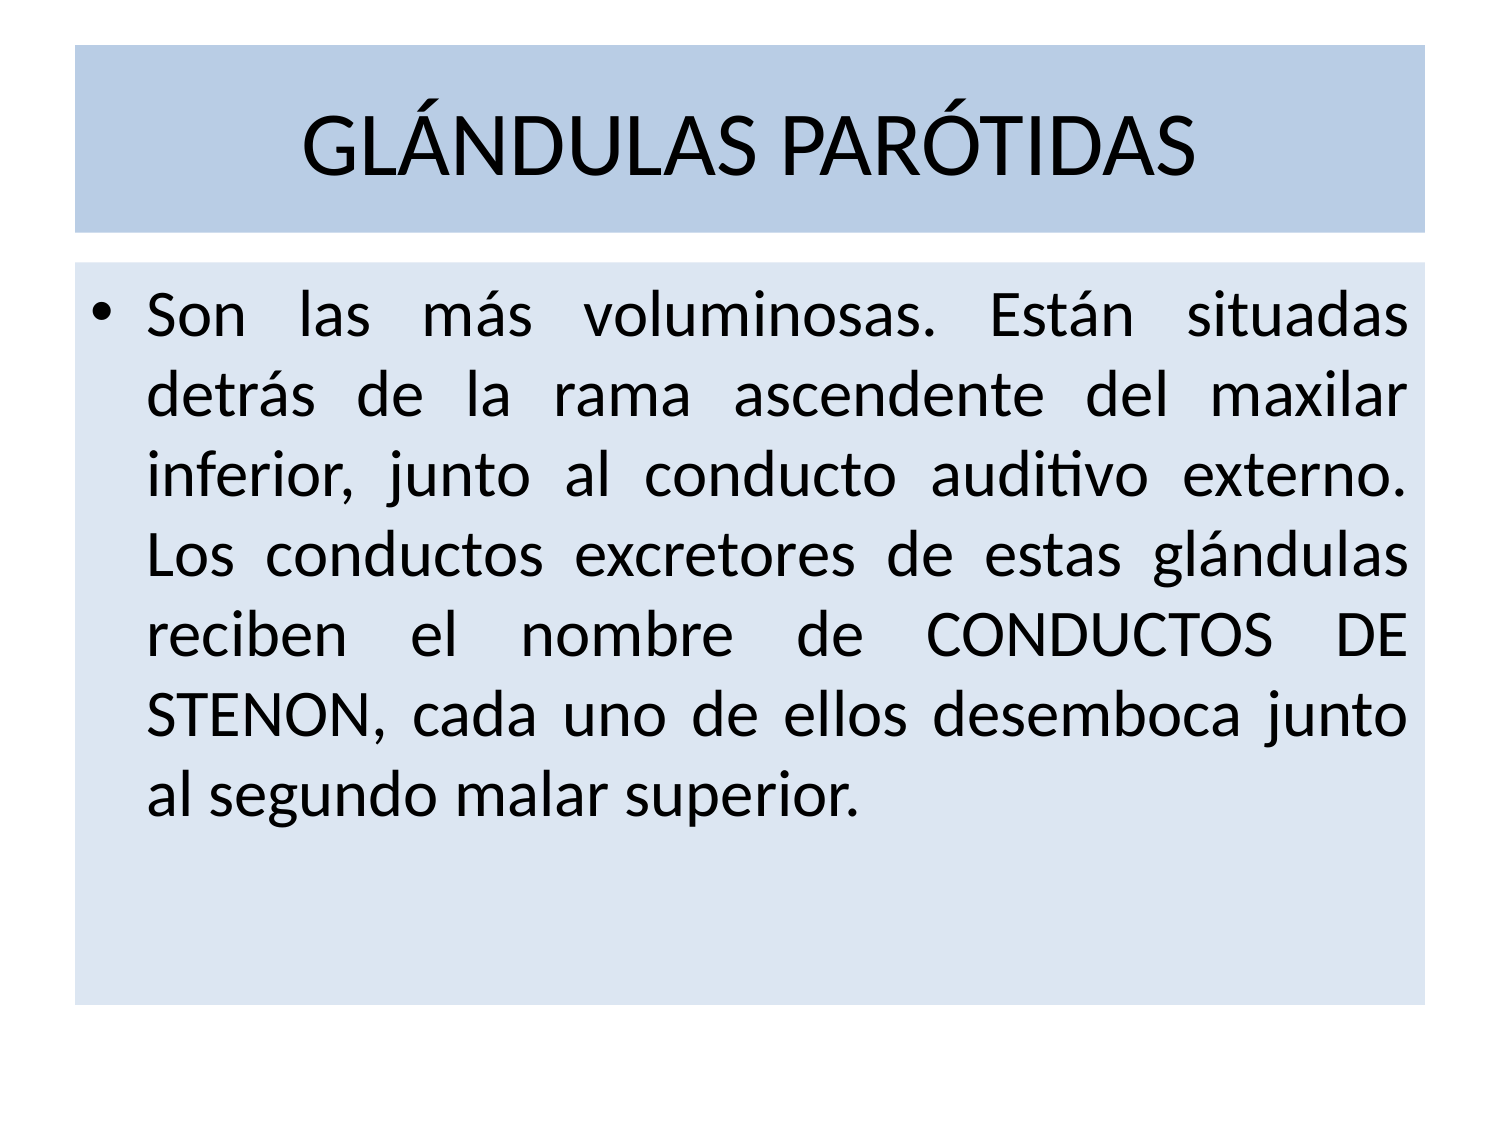

# GLÁNDULAS PARÓTIDAS
Son las más voluminosas. Están situadas detrás de la rama ascendente del maxilar inferior, junto al conducto auditivo externo. Los conductos excretores de estas glándulas reciben el nombre de CONDUCTOS DE STENON, cada uno de ellos desemboca junto al segundo malar superior.